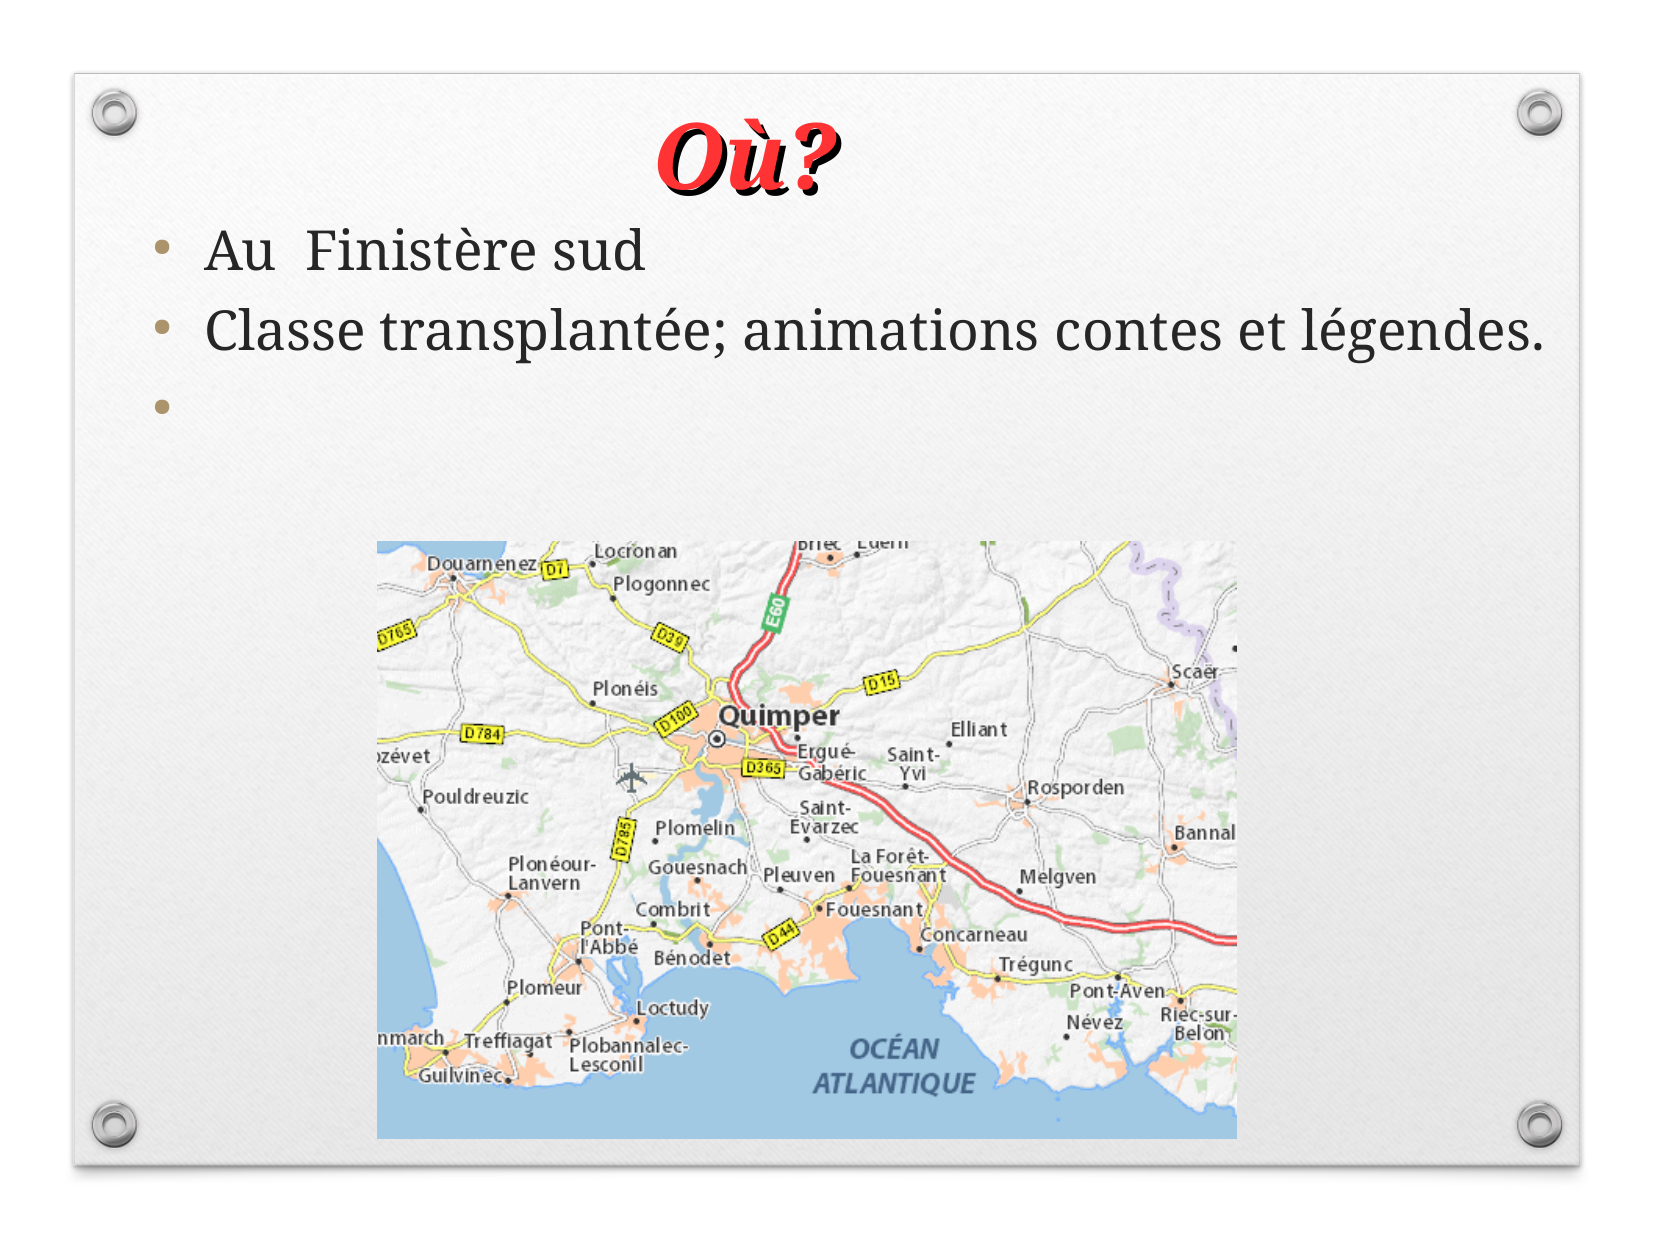

# Où?
Au Finistère sud
Classe transplantée; animations contes et légendes.